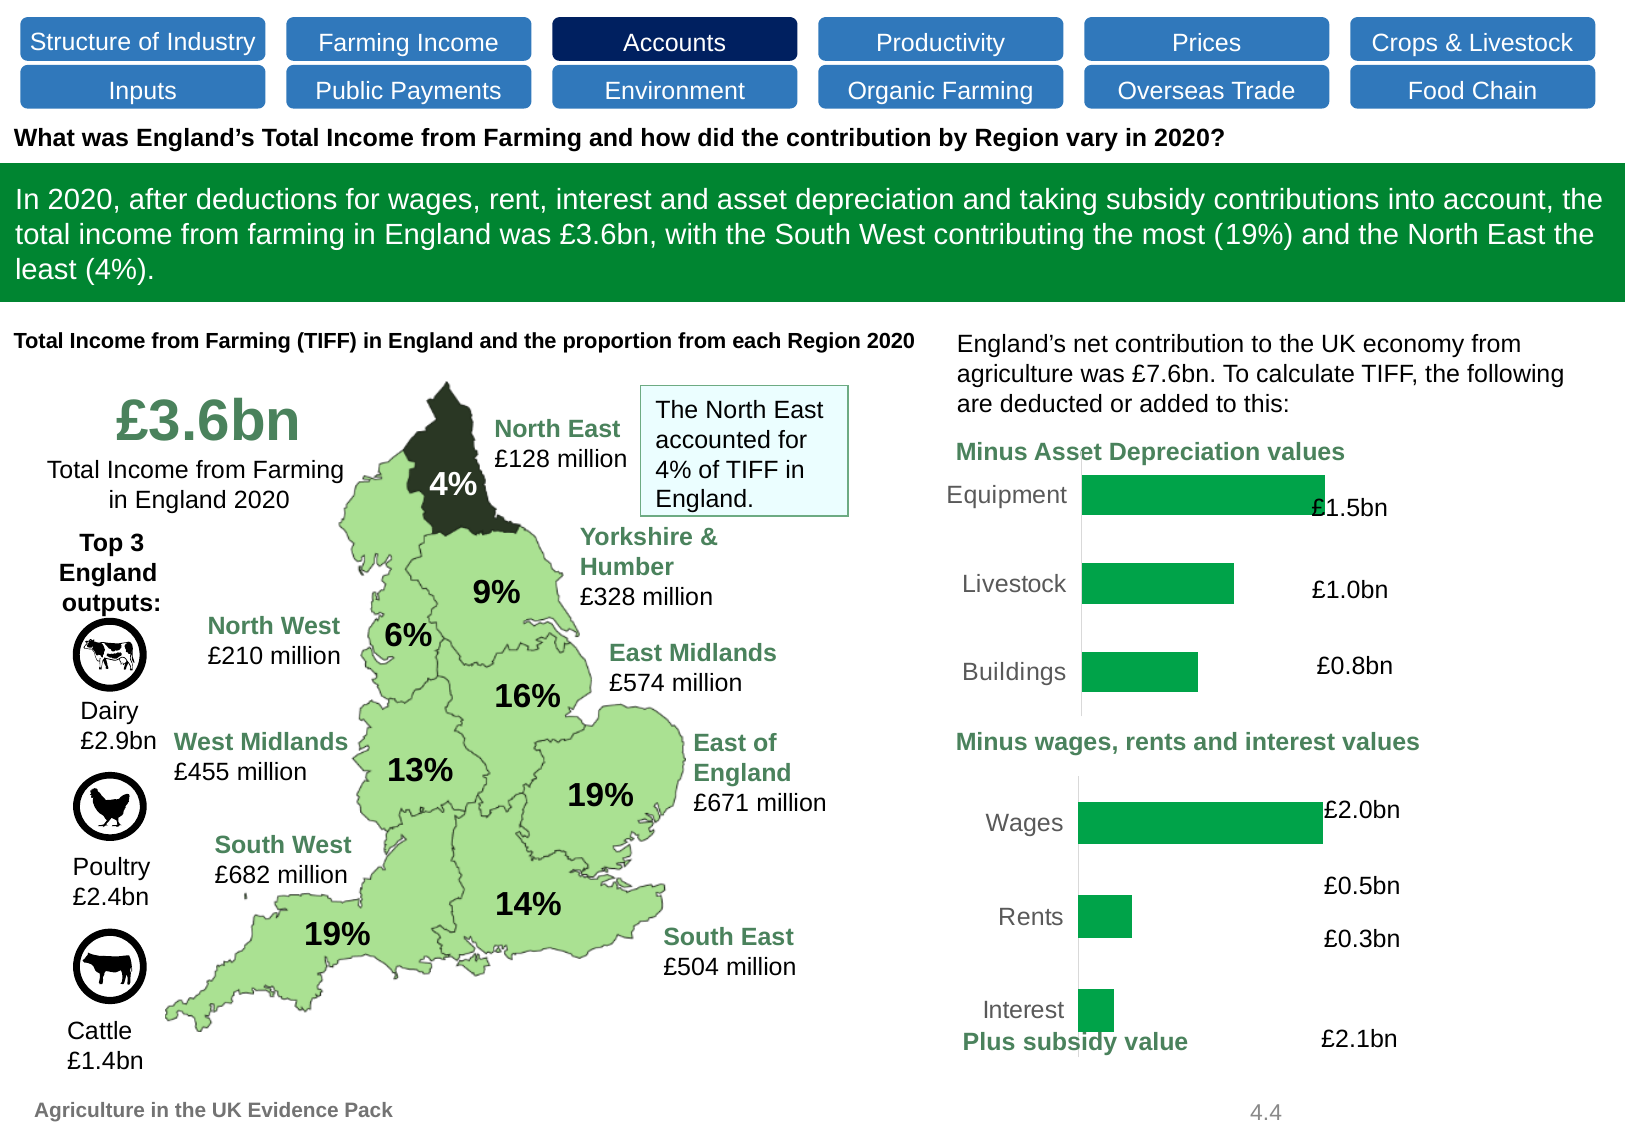

Structure of Industry
Farming Income
Accounts
Productivity
Prices
Crops & Livestock
Inputs
Public Payments
Environment
Organic Farming
Overseas Trade
Food Chain
# Slide 4.5 – What was England’s total income from farming and how did the contribution by region vary in 2019?
What was England’s Total Income from Farming and how did the contribution by Region vary in 2020?
In 2020, after deductions for wages, rent, interest and asset depreciation and taking subsidy contributions into account, the total income from farming in England was £3.6bn, with the South West contributing the most (19%) and the North East the least (4%).
Total Income from Farming (TIFF) in England and the proportion from each Region 2020
England’s net contribution to the UK economy from agriculture was £7.6bn. To calculate TIFF, the following are deducted or added to this:
£3.6bn
The North East accounted for 4% of TIFF in England.
North East
£128 million
Total Income from Farming
in England 2020
4%
Yorkshire & Humber
£328 million
Top 3 England
outputs:
9%
North West
£210 million
6%
East Midlands
£574 million
16%
Dairy
£2.9bn
West Midlands
£455 million
13%
19%
South West
£682 million
Poultry
£2.4bn
14%
19%
South East
£504 million
Cattle
£1.4bn
Minus Asset Depreciation values
### Chart
| Category | Series1 |
|---|---|
| Buildings | 763.293907326614 |
| Livestock | 1002.89835974802 |
| Equipment | 1597.41522267536 |£1.5bn
£1.0bn
£0.8bn
Minus wages, rents and interest values
East of
England
£671 million
### Chart
| Category | Series1 |
|---|---|
| Interest | 309.671010405425 |
| Rents | 467.126062313455 |
| Wages | 2124.947208767 |£2.0bn
£0.5bn
£0.3bn
£2.1bn
Plus subsidy value
4.4
Agriculture in the UK Evidence Pack